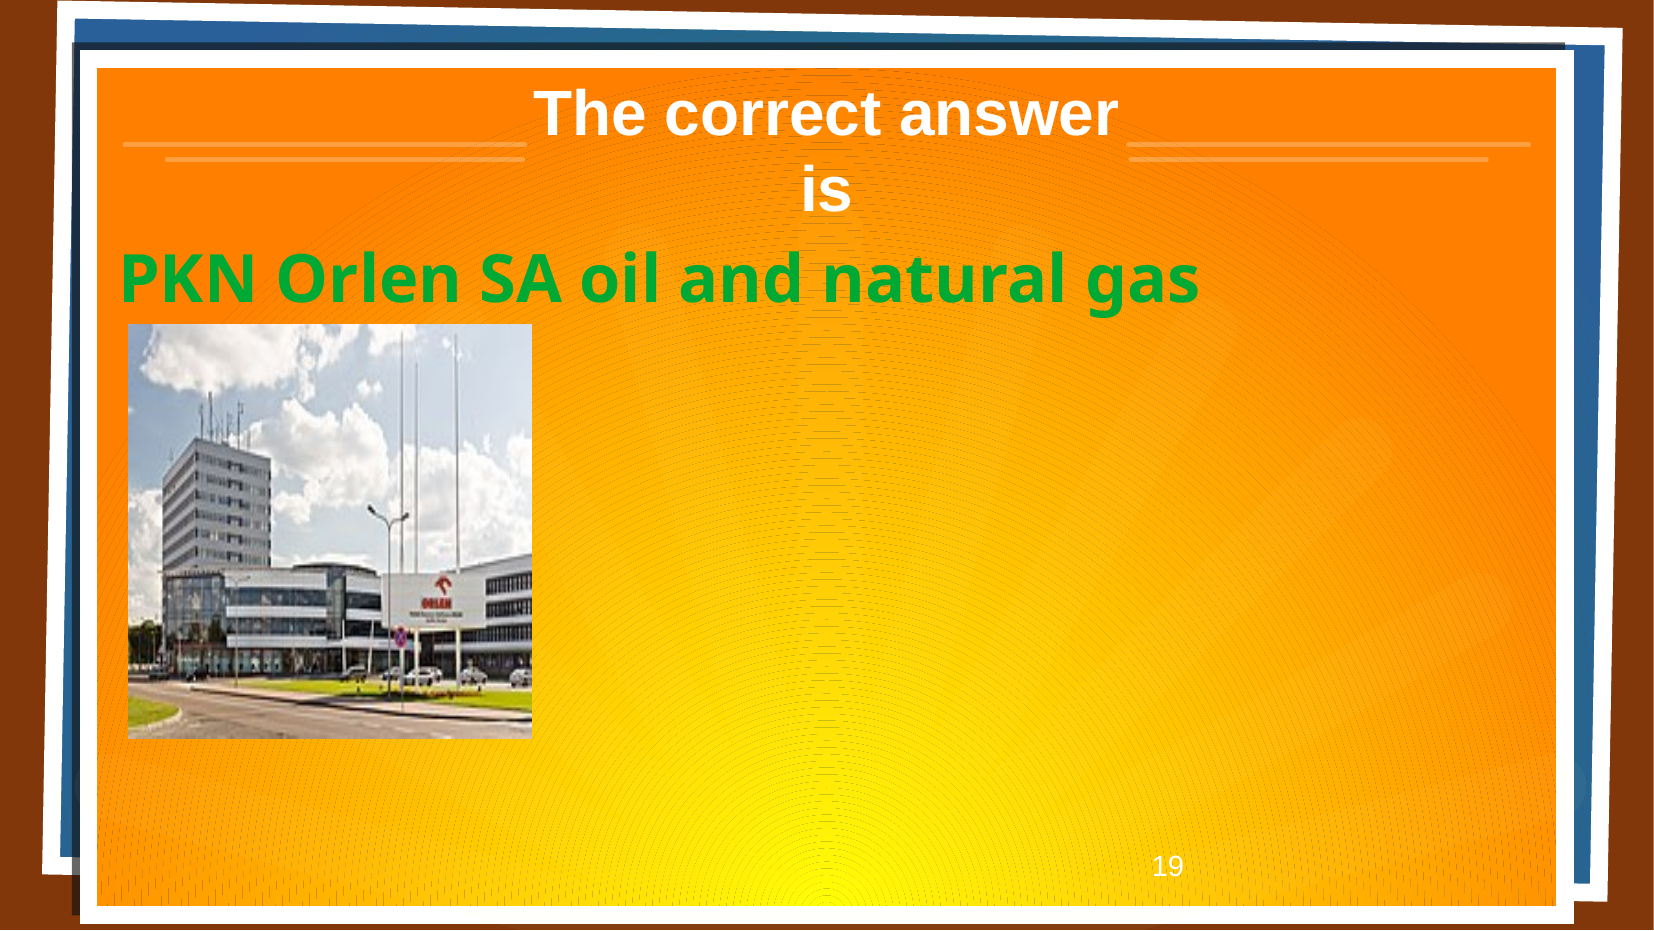

# The correct answer is
PKN Orlen SA oil and natural gas